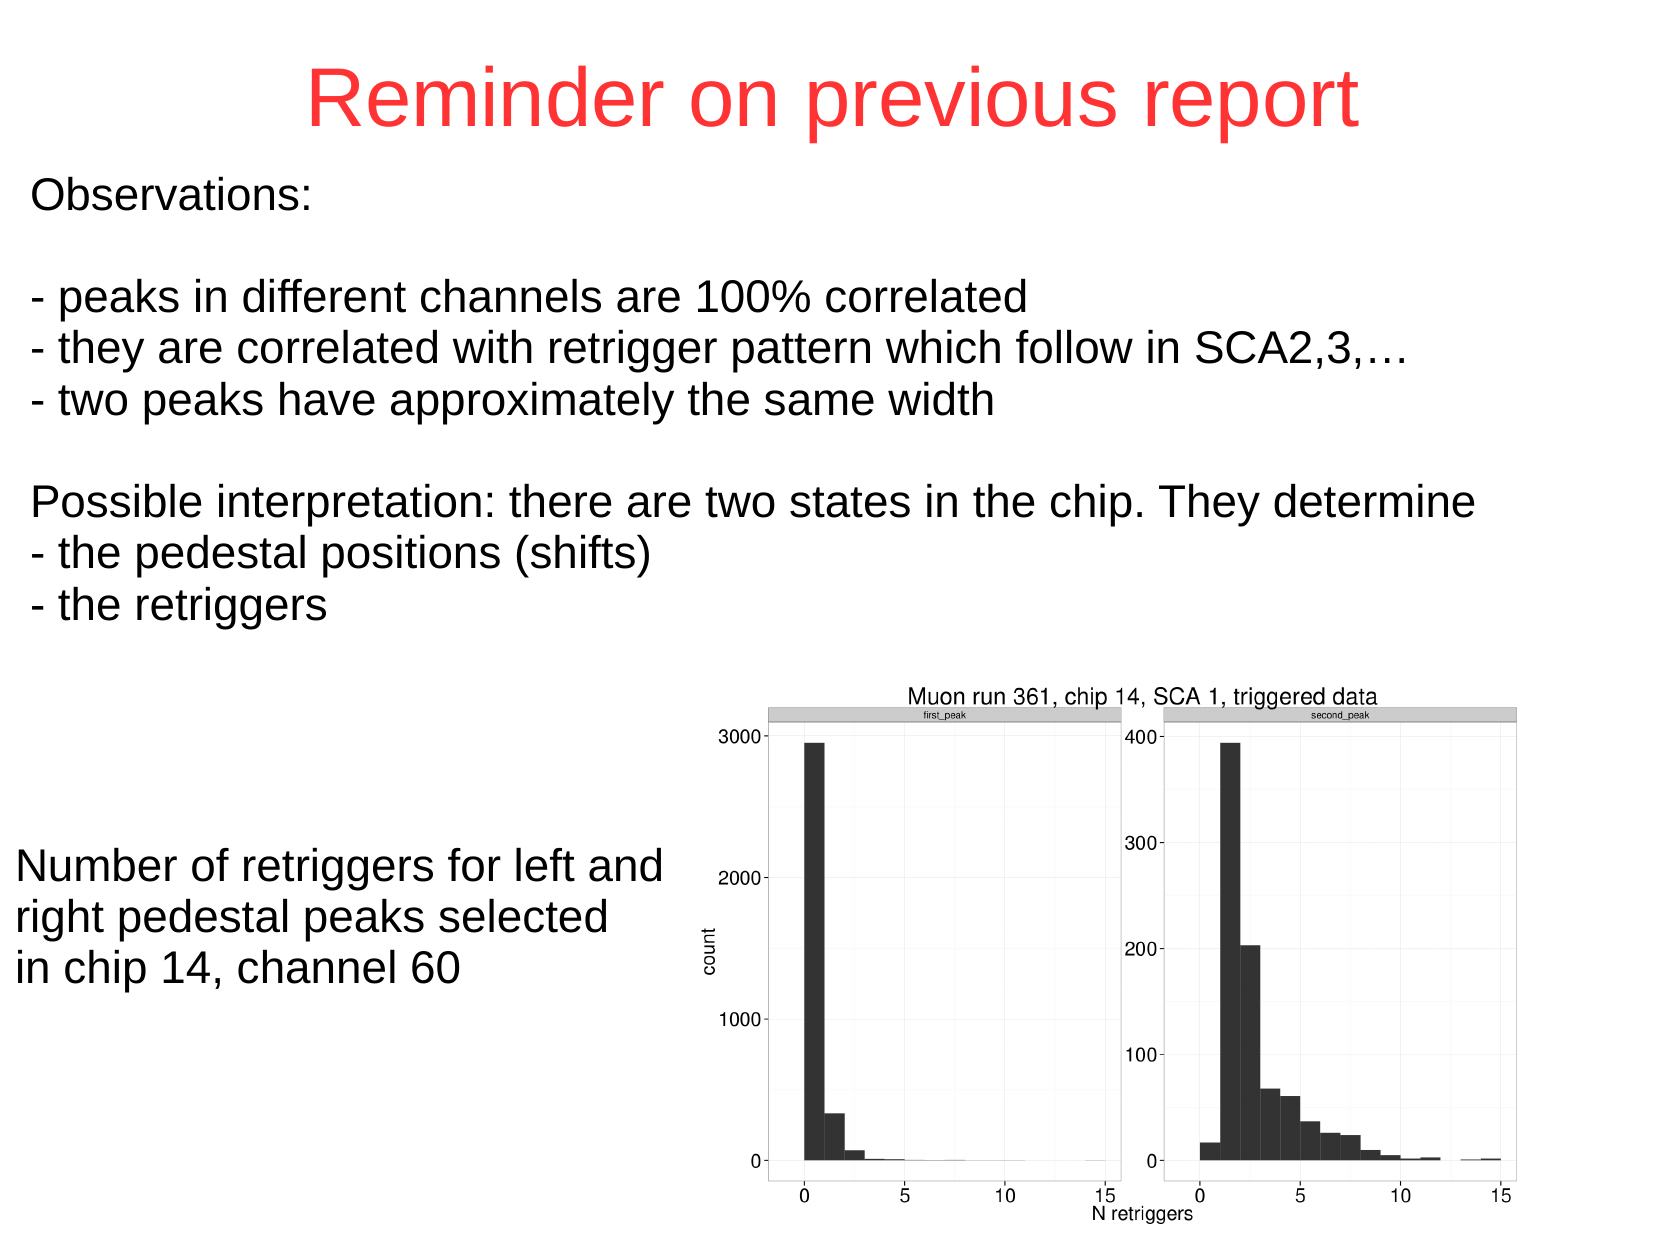

Reminder on previous report
# Observations:
- peaks in different channels are 100% correlated
- they are correlated with retrigger pattern which follow in SCA2,3,…
- two peaks have approximately the same width
Possible interpretation: there are two states in the chip. They determine
- the pedestal positions (shifts)
- the retriggers
Number of retriggers for left and
right pedestal peaks selected
in chip 14, channel 60